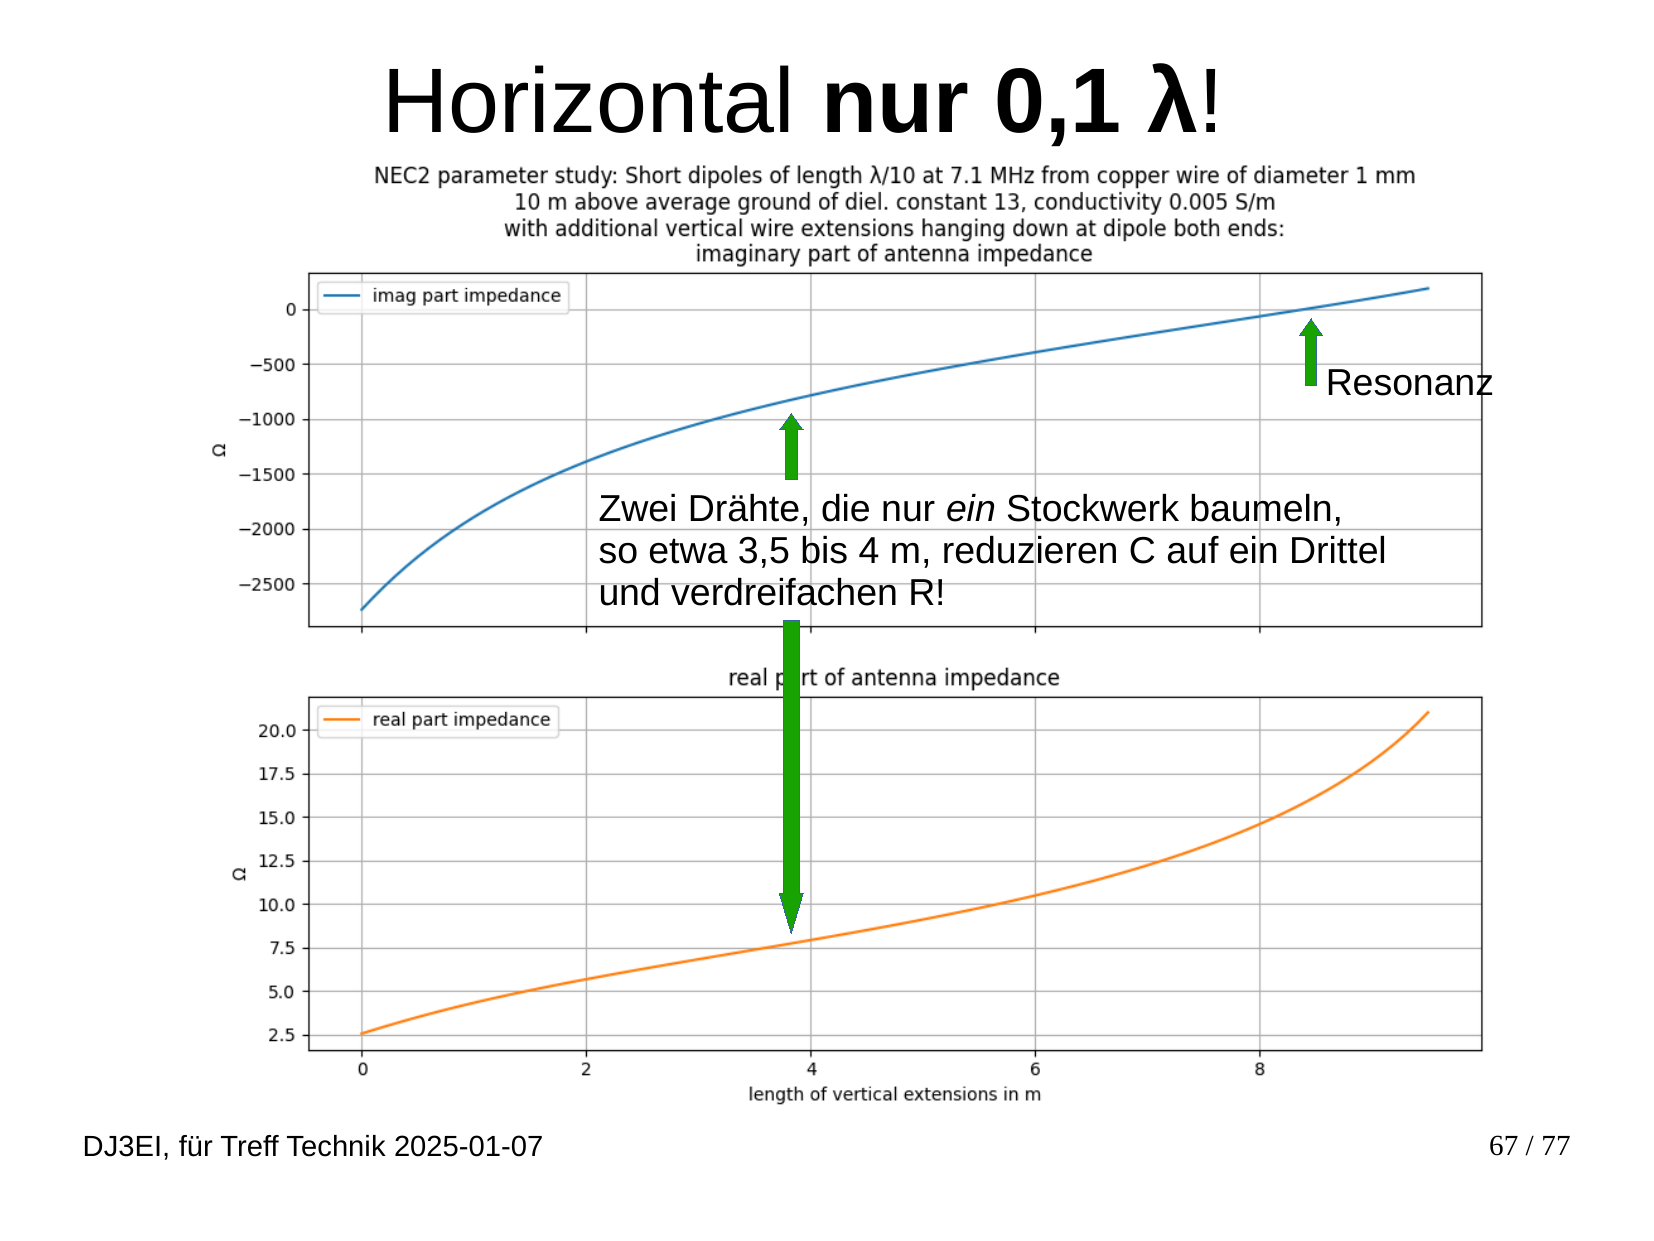

# Horizontal nur 0,1 λ!
Resonanz
Zwei Drähte, die nur ein Stockwerk baumeln,
so etwa 3,5 bis 4 m, reduzieren C auf ein Drittel
und verdreifachen R!
67